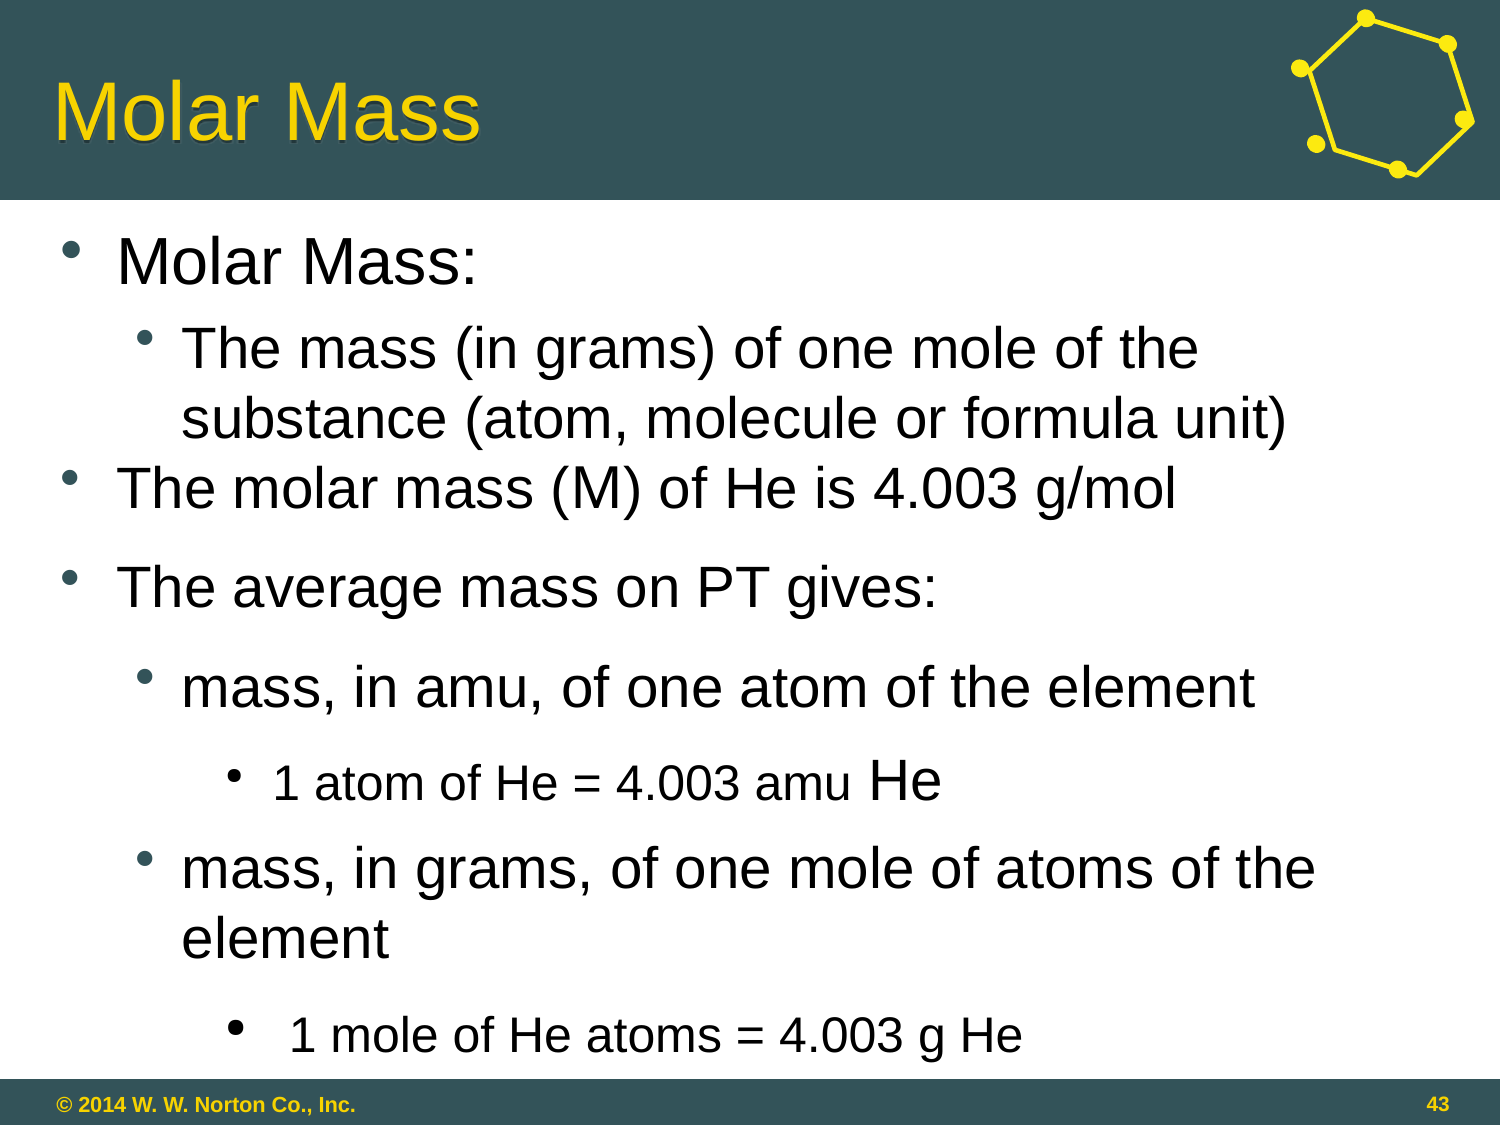

Molar Mass
# Molar Mass:
The mass (in grams) of one mole of the substance (atom, molecule or formula unit)
The molar mass (M) of He is 4.003 g/mol
The average mass on PT gives:
mass, in amu, of one atom of the element
1 atom of He = 4.003 amu He
mass, in grams, of one mole of atoms of the element
 1 mole of He atoms = 4.003 g He